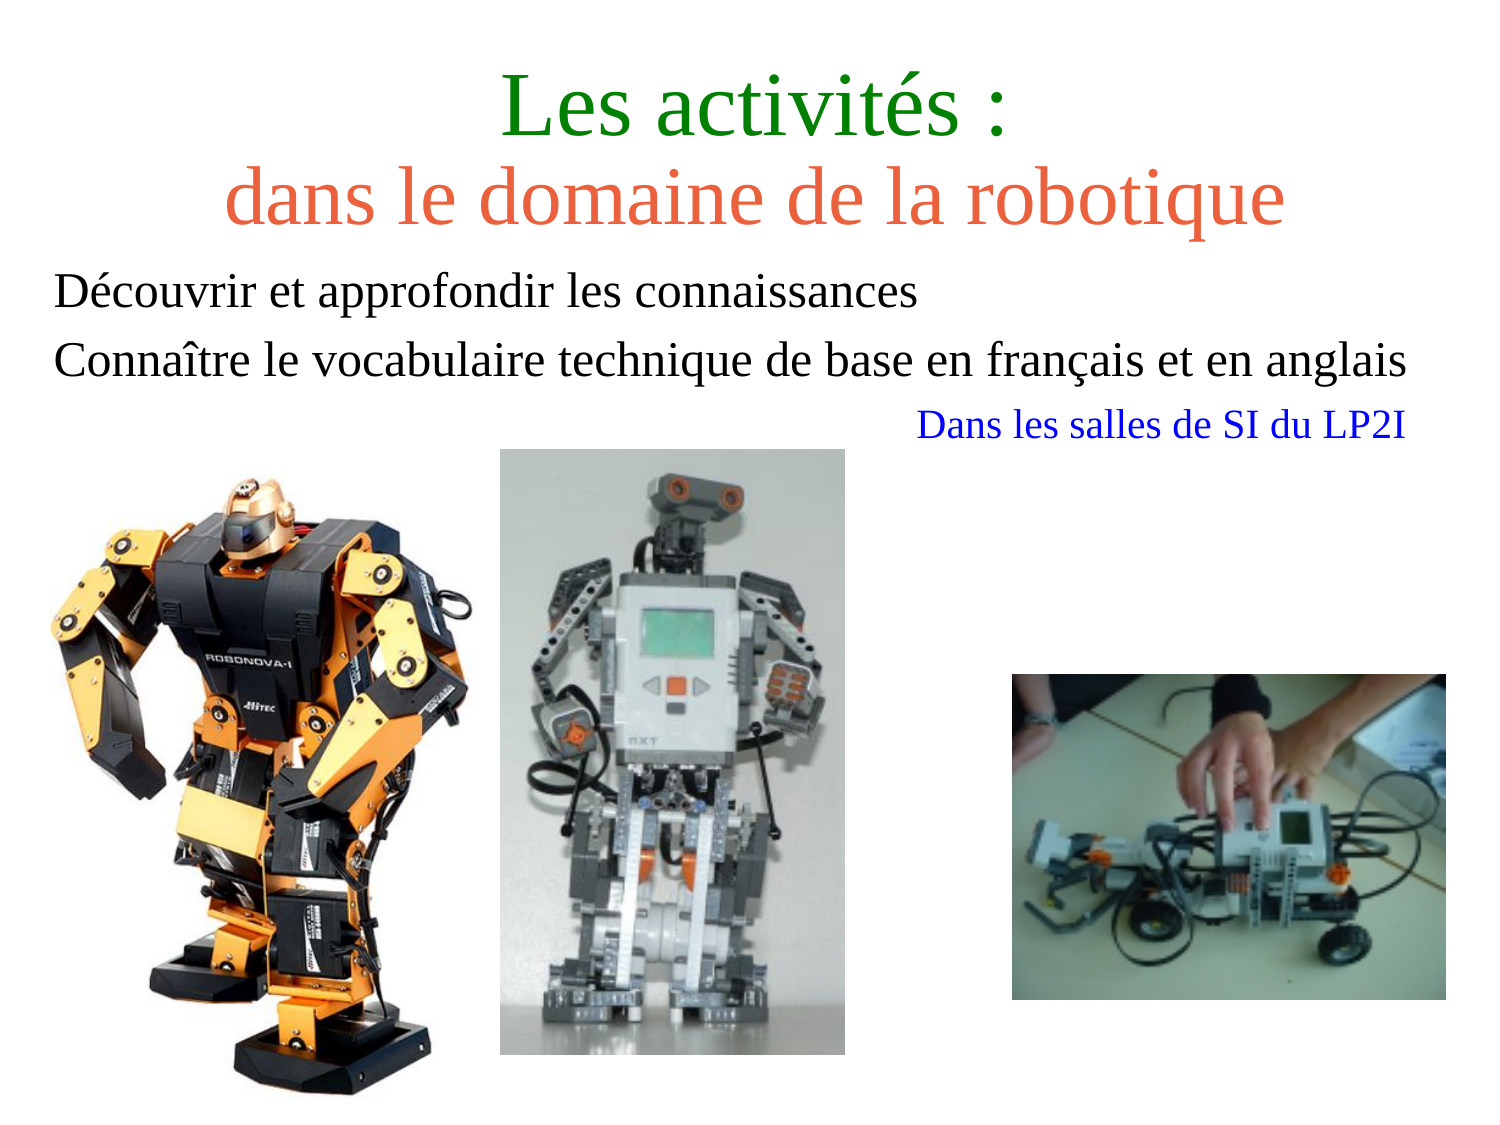

Les activités :
dans le domaine de la robotique
# Découvrir et approfondir les connaissances
Connaître le vocabulaire technique de base en français et en anglais
Dans les salles de SI du LP2I